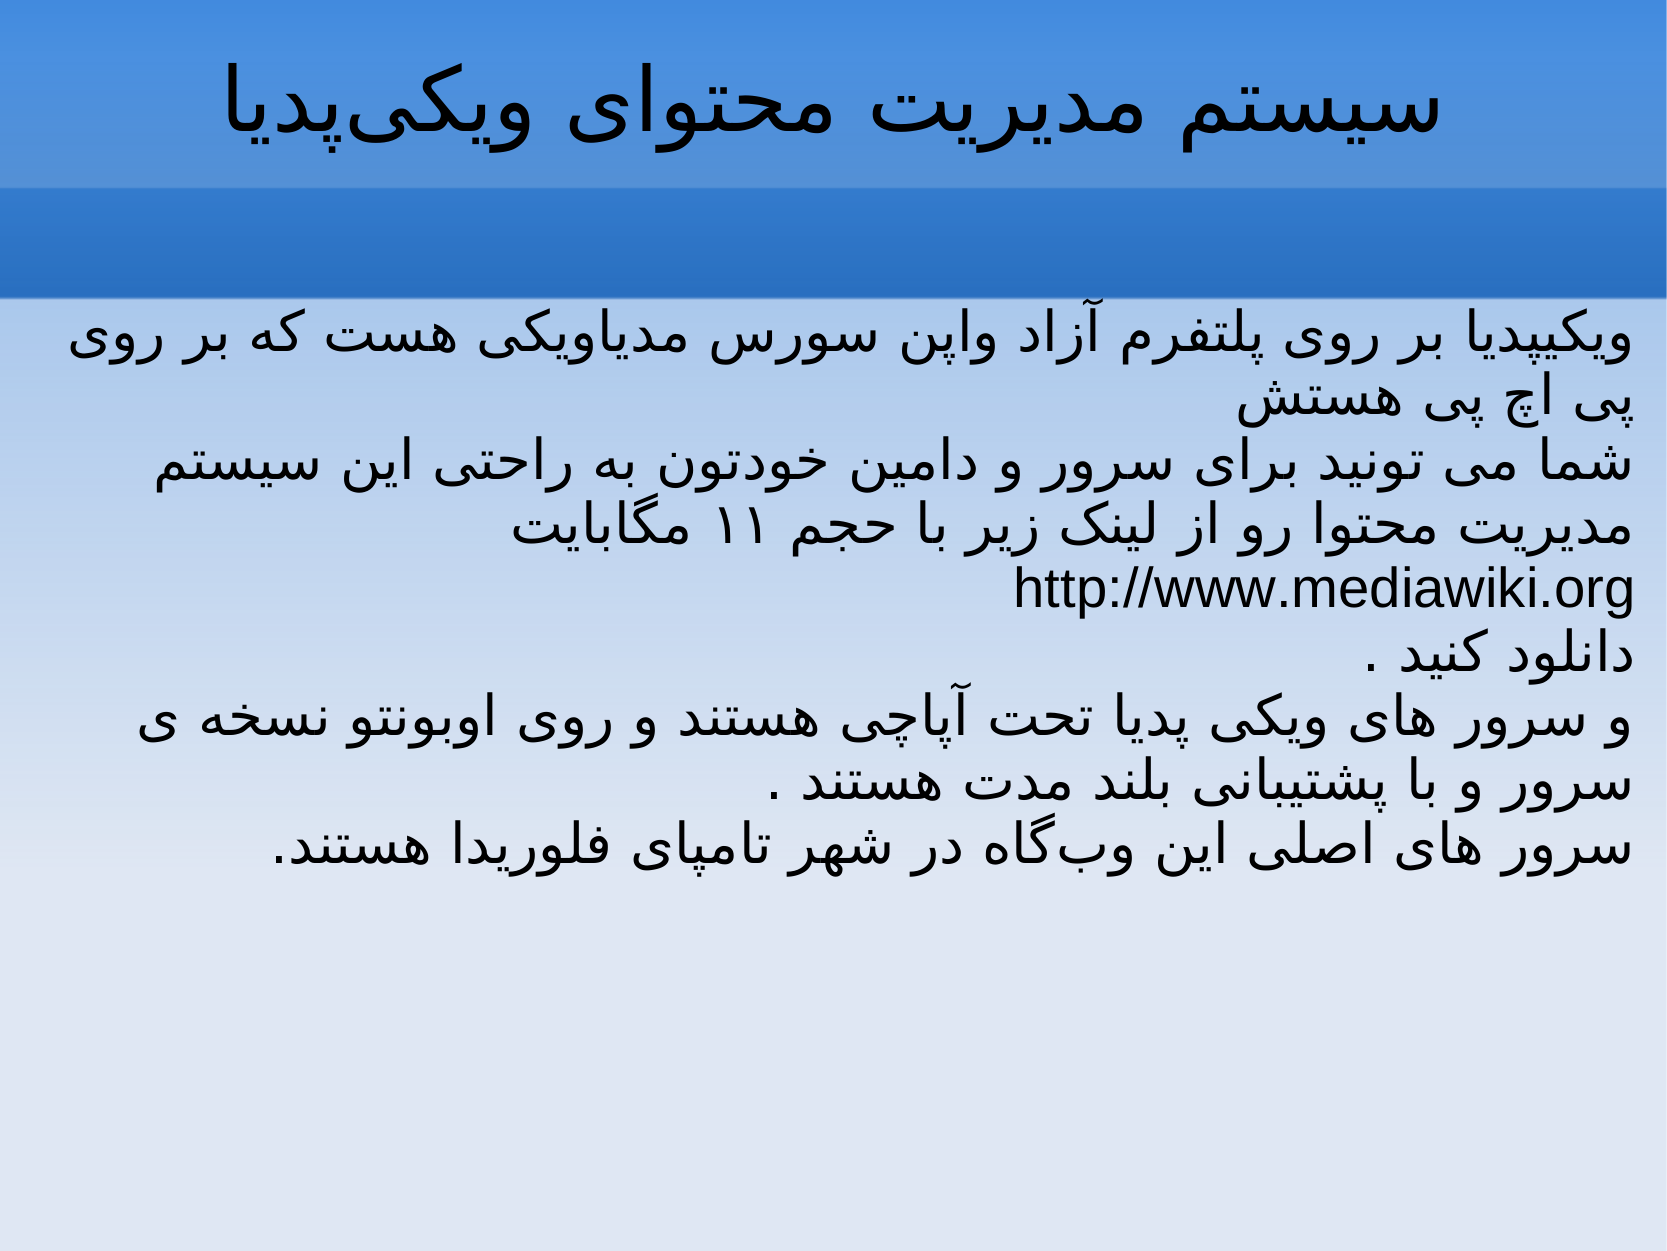

# سیستم مدیریت محتوای ویکی‌پدیا
ویکیپدیا بر روی پلتفرم آزاد واپن سورس مدیاویکی هست که بر روی پی اچ پی هستش
شما می تونید برای سرور و دامین خودتون به راحتی این سیستم مدیریت محتوا رو از لینک زیر با حجم ۱۱ مگابایت
http://www.mediawiki.org
دانلود کنید .
و سرور های ویکی پدیا تحت آپاچی هستند و روی اوبونتو نسخه ی سرور و با پشتیبانی بلند مدت هستند .
سرور های اصلی این وب‌گاه در شهر تامپای فلوریدا هستند.